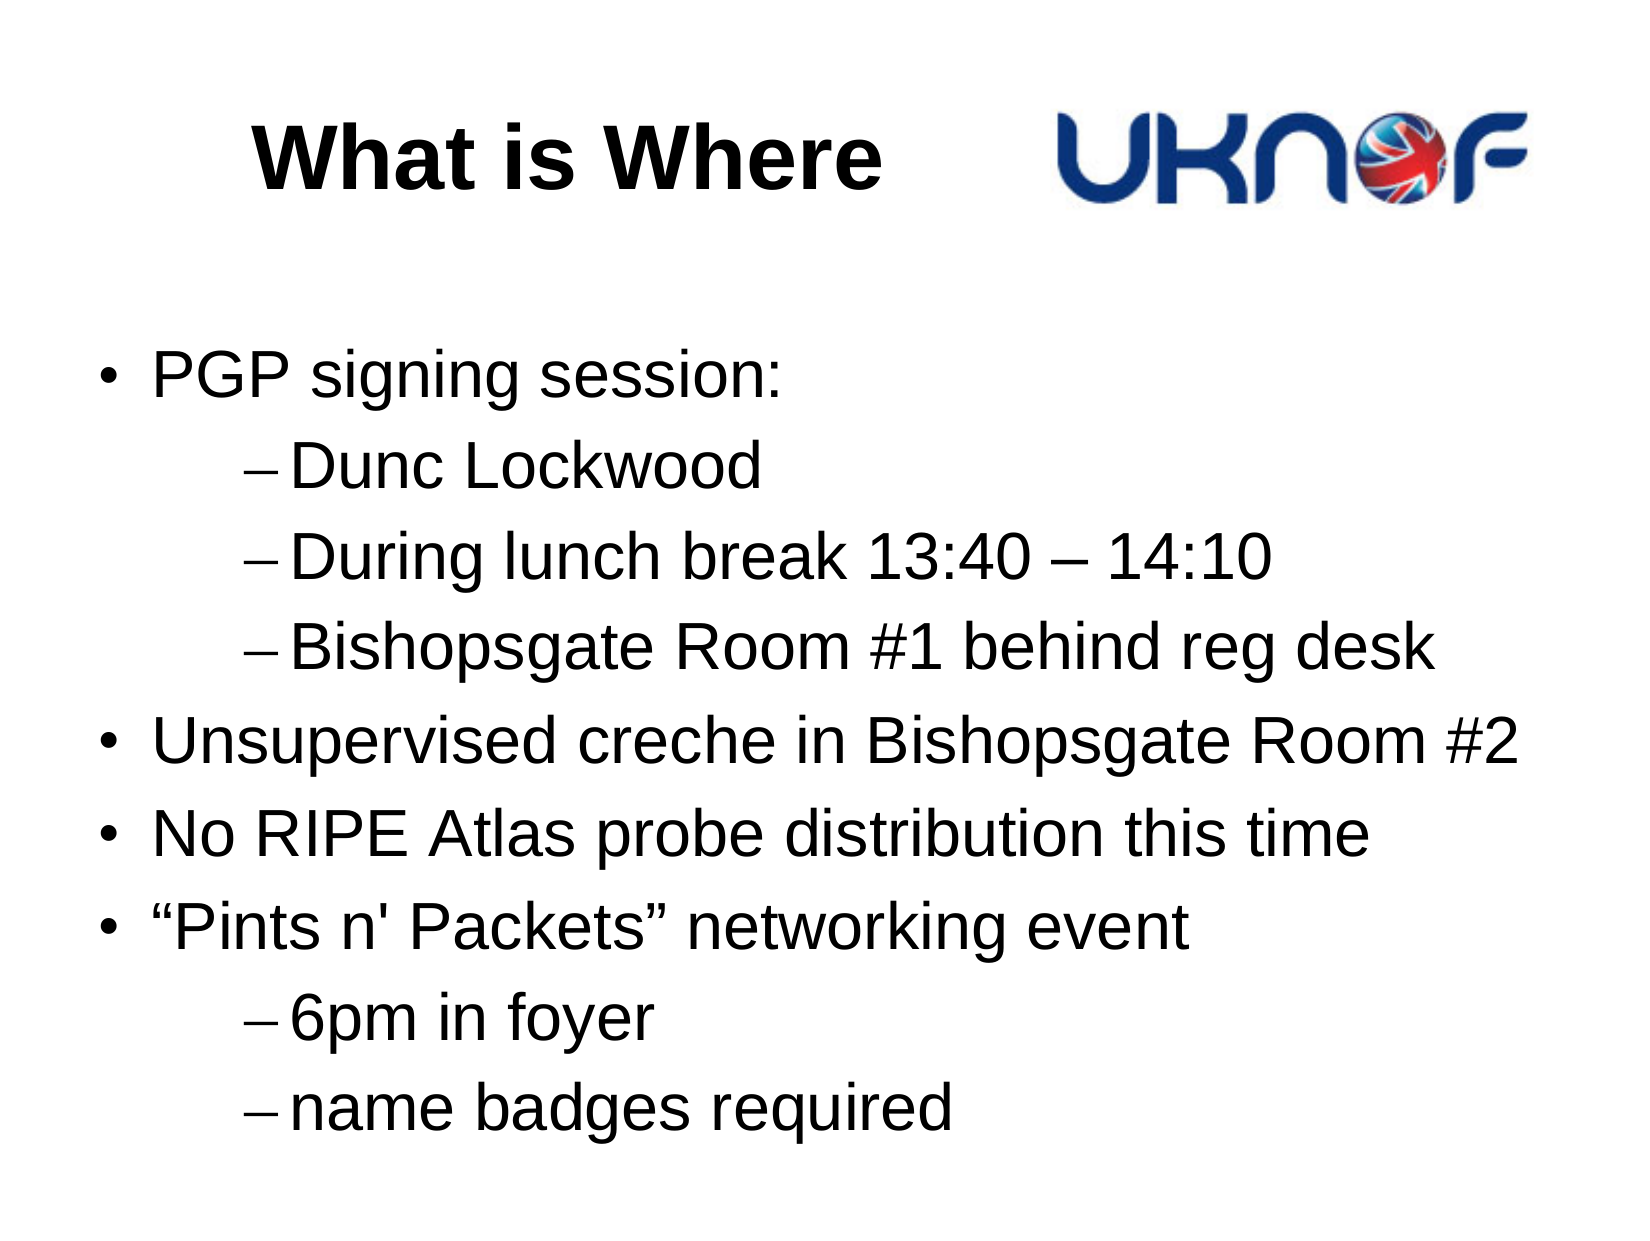

# What is Where
PGP signing session:
Dunc Lockwood
During lunch break 13:40 – 14:10
Bishopsgate Room #1 behind reg desk
Unsupervised creche in Bishopsgate Room #2
No RIPE Atlas probe distribution this time
“Pints n' Packets” networking event
6pm in foyer
name badges required